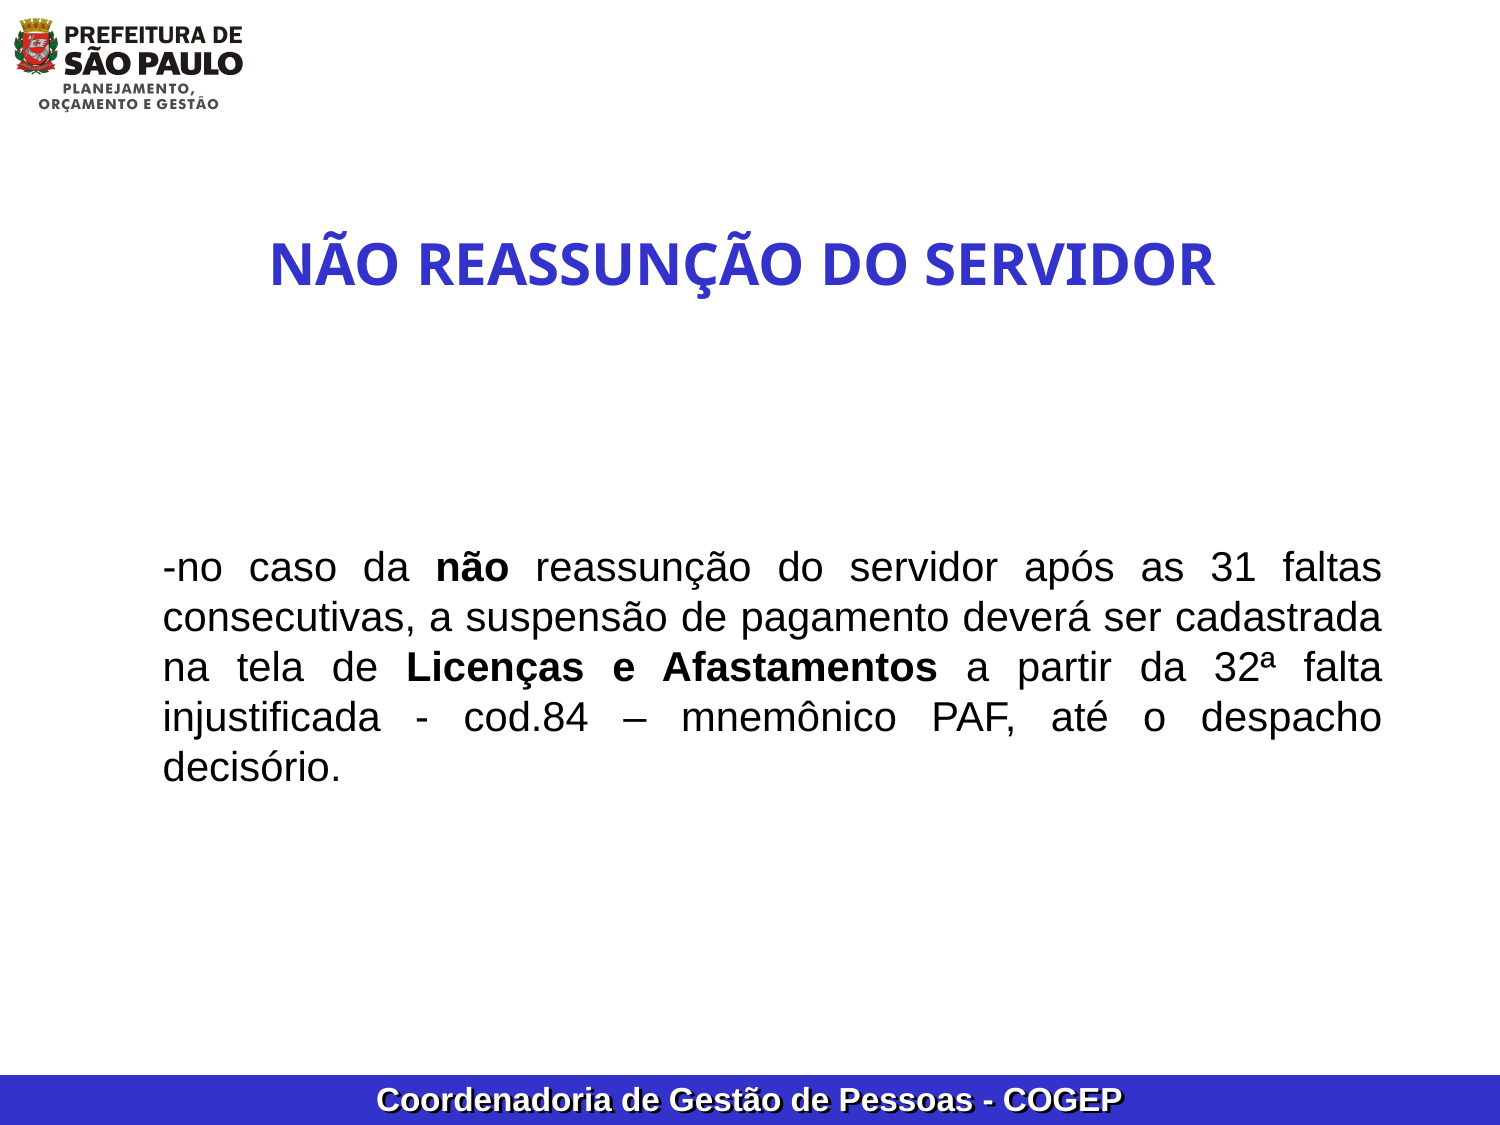

NÃO REASSUNÇÃO DO SERVIDOR
-no caso da não reassunção do servidor após as 31 faltas consecutivas, a suspensão de pagamento deverá ser cadastrada na tela de Licenças e Afastamentos a partir da 32ª falta injustificada - cod.84 – mnemônico PAF, até o despacho decisório.